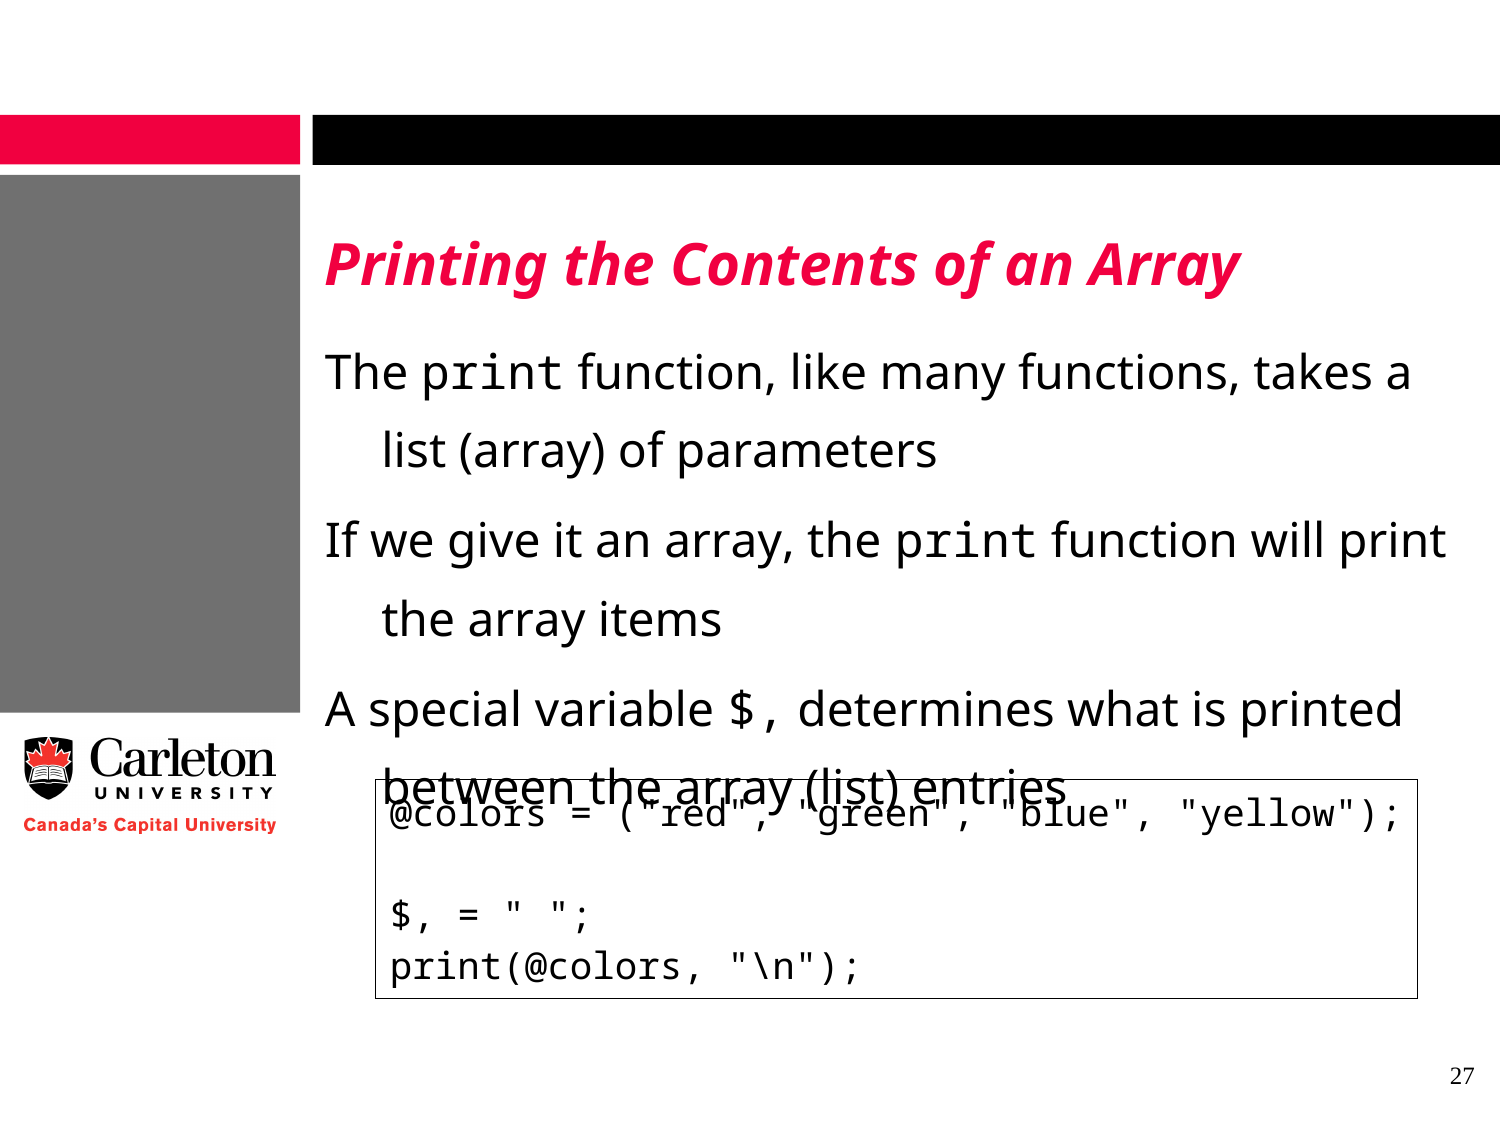

# Printing the Contents of an Array
The print function, like many functions, takes a list (array) of parameters
If we give it an array, the print function will print the array items
A special variable $, determines what is printed between the array (list) entries
@colors = ("red", "green", "blue", "yellow");
$, = " ";
print(@colors, "\n");
27